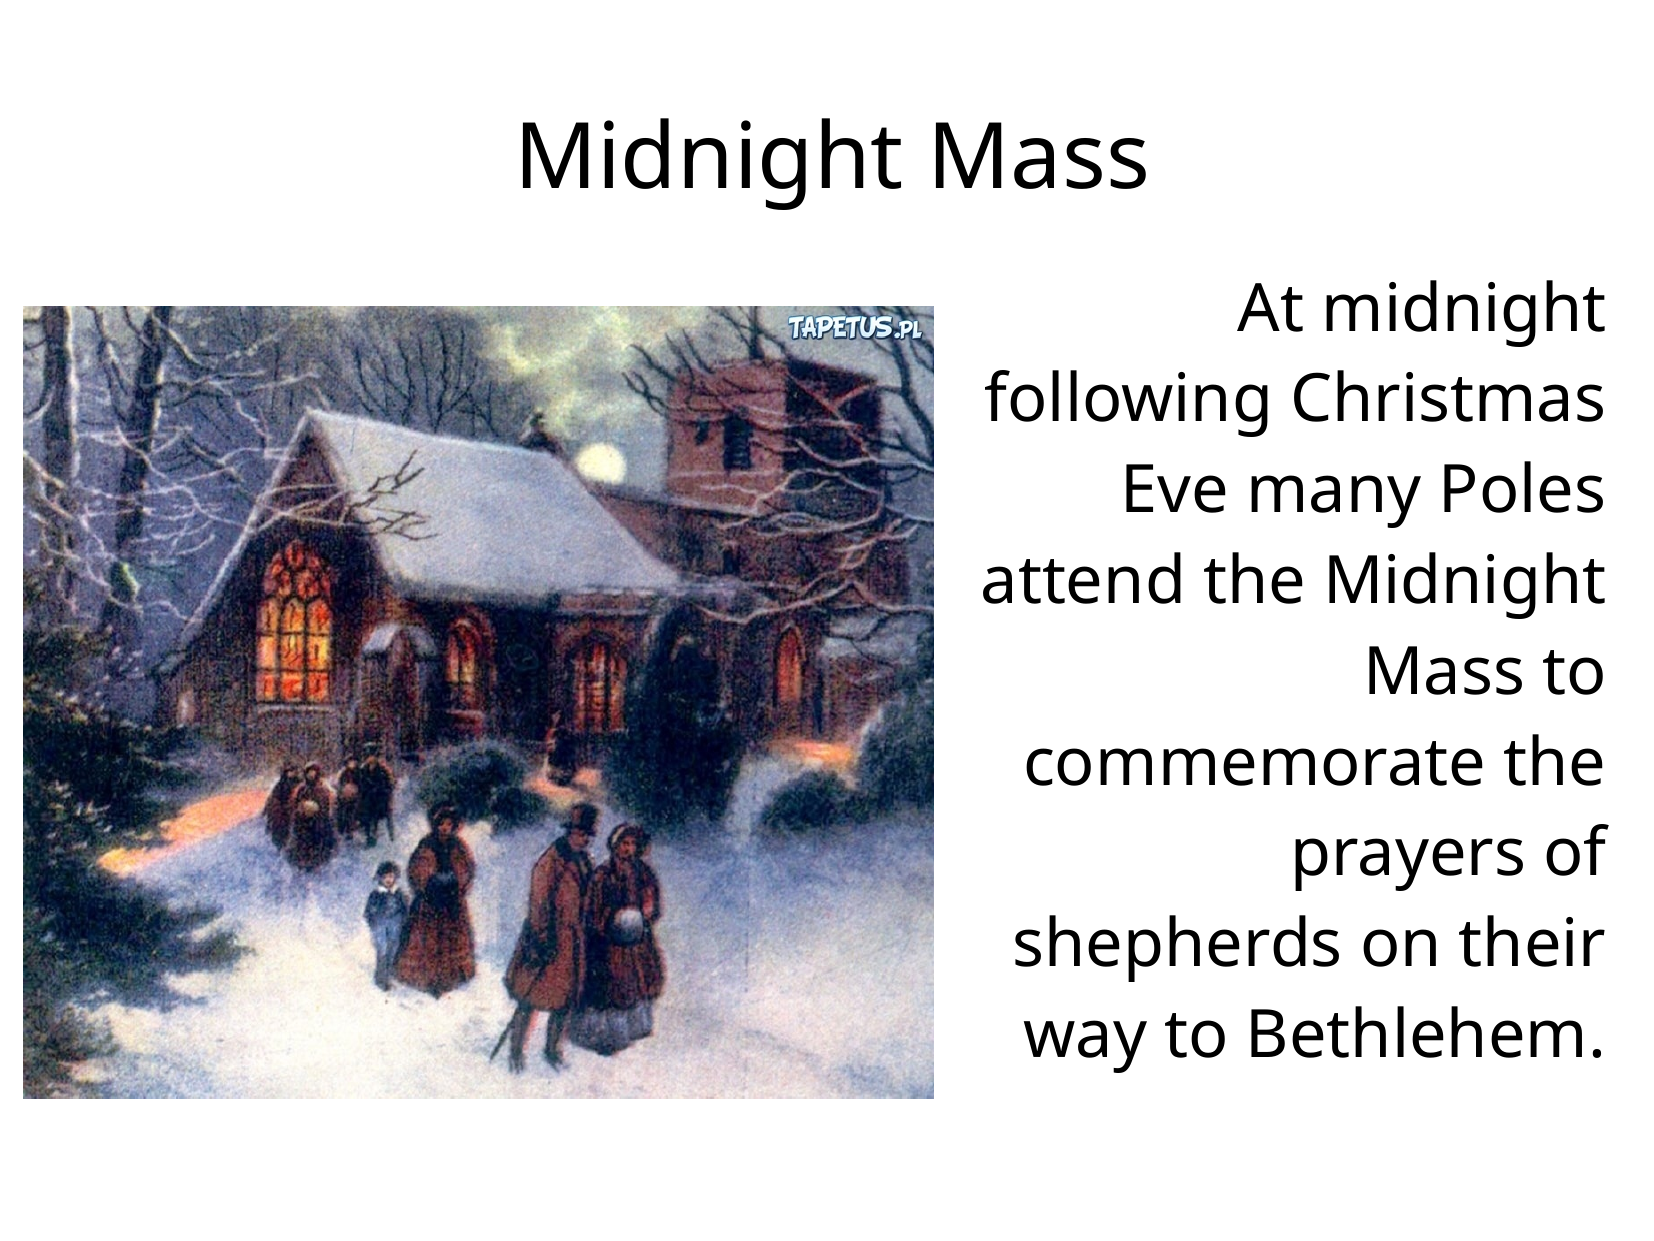

# Midnight Mass
At midnight following Christmas Eve many Poles attend the Midnight Mass to commemorate the prayers of shepherds on their way to Bethlehem.